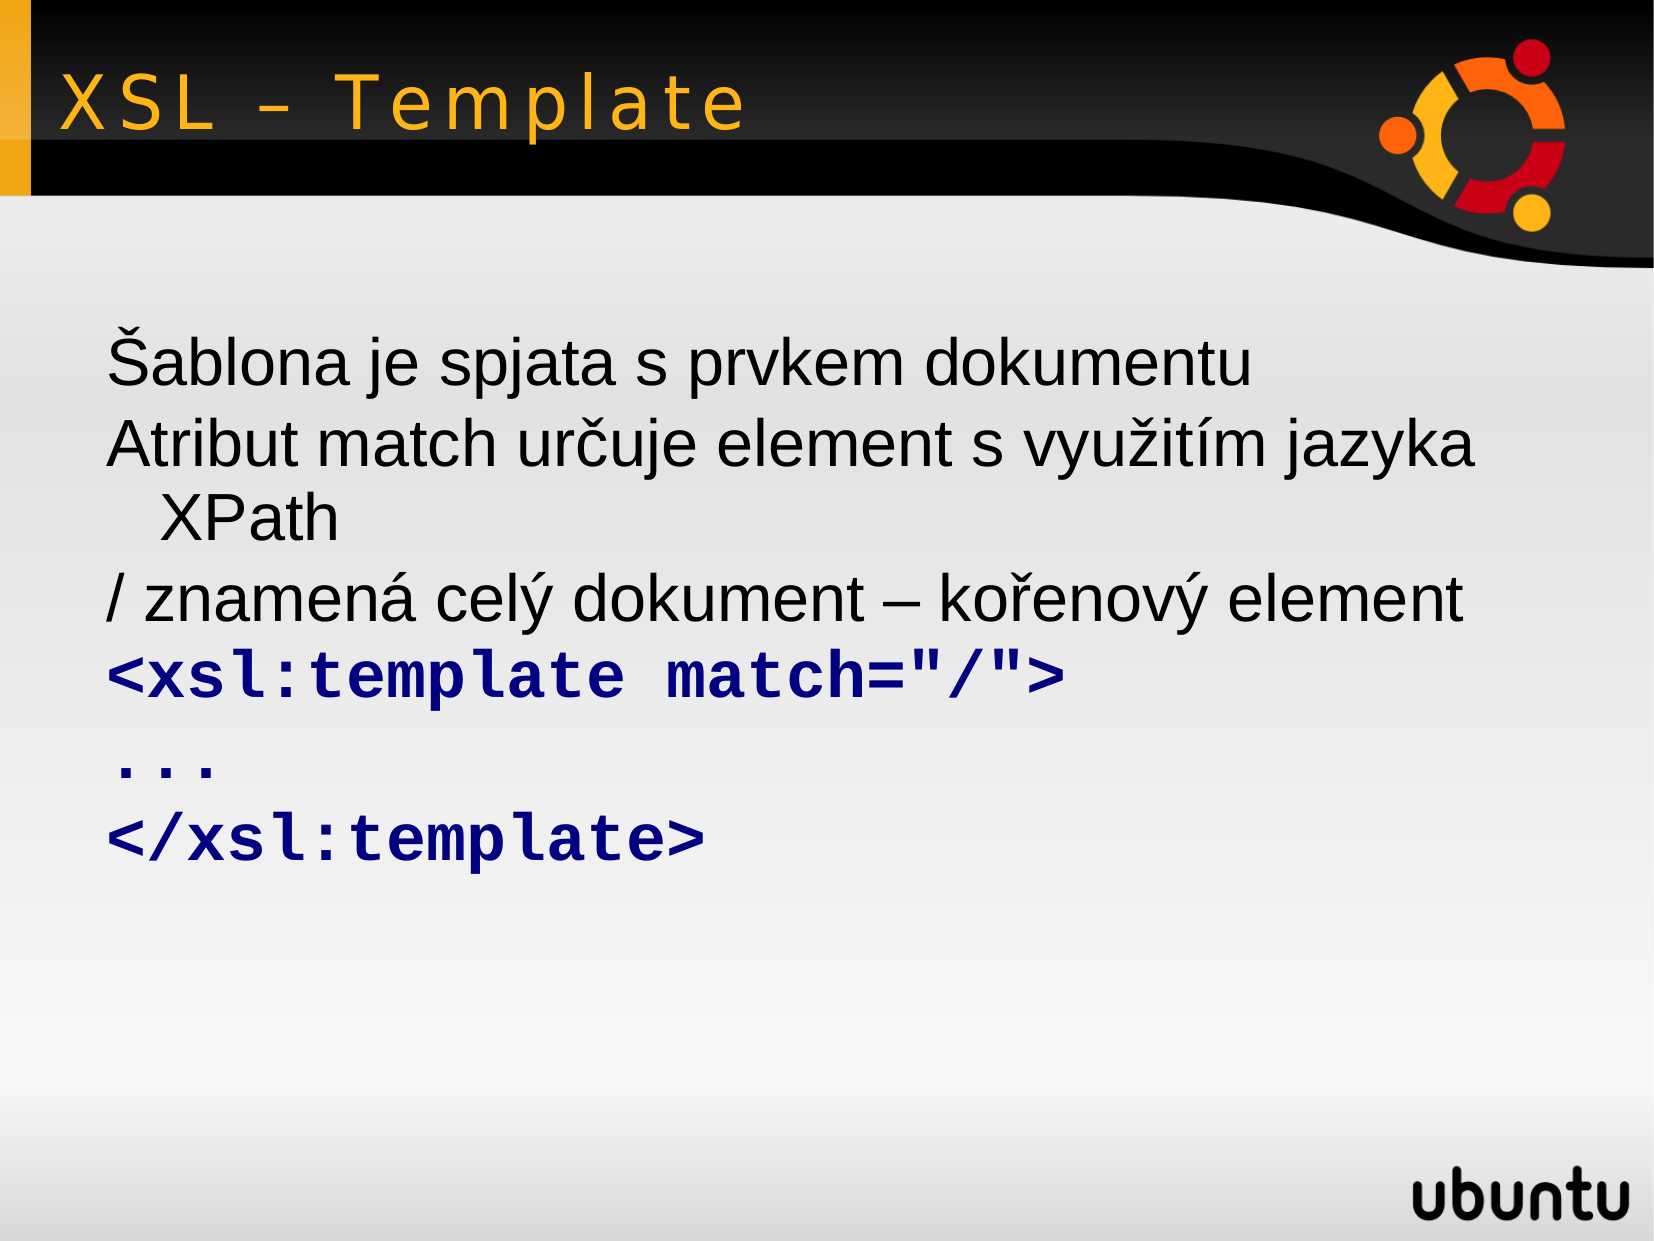

# XSL – Template
Šablona je spjata s prvkem dokumentu
Atribut match určuje element s využitím jazyka XPath
/ znamená celý dokument – kořenový element
<xsl:template match="/">
...
</xsl:template>